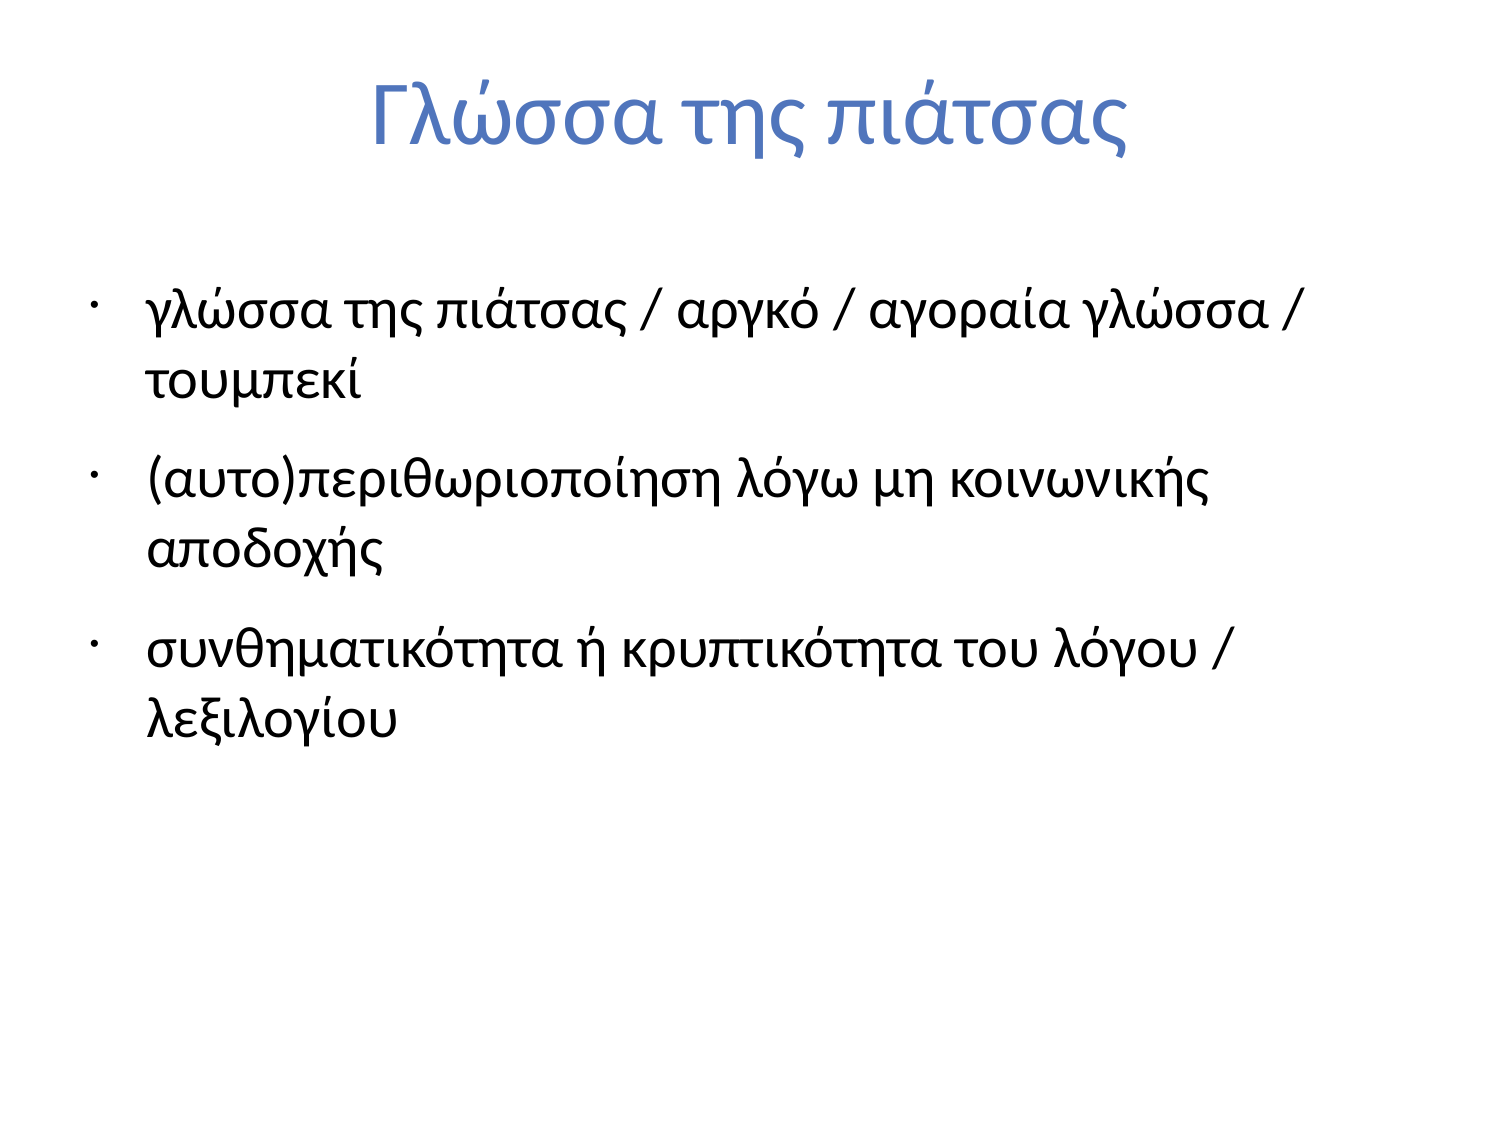

# Γλώσσα της πιάτσας
γλώσσα της πιάτσας / αργκό / αγοραία γλώσσα / τουμπεκί
(αυτο)περιθωριοποίηση λόγω μη κοινωνικής αποδοχής
συνθηματικότητα ή κρυπτικότητα του λόγου / λεξιλογίου